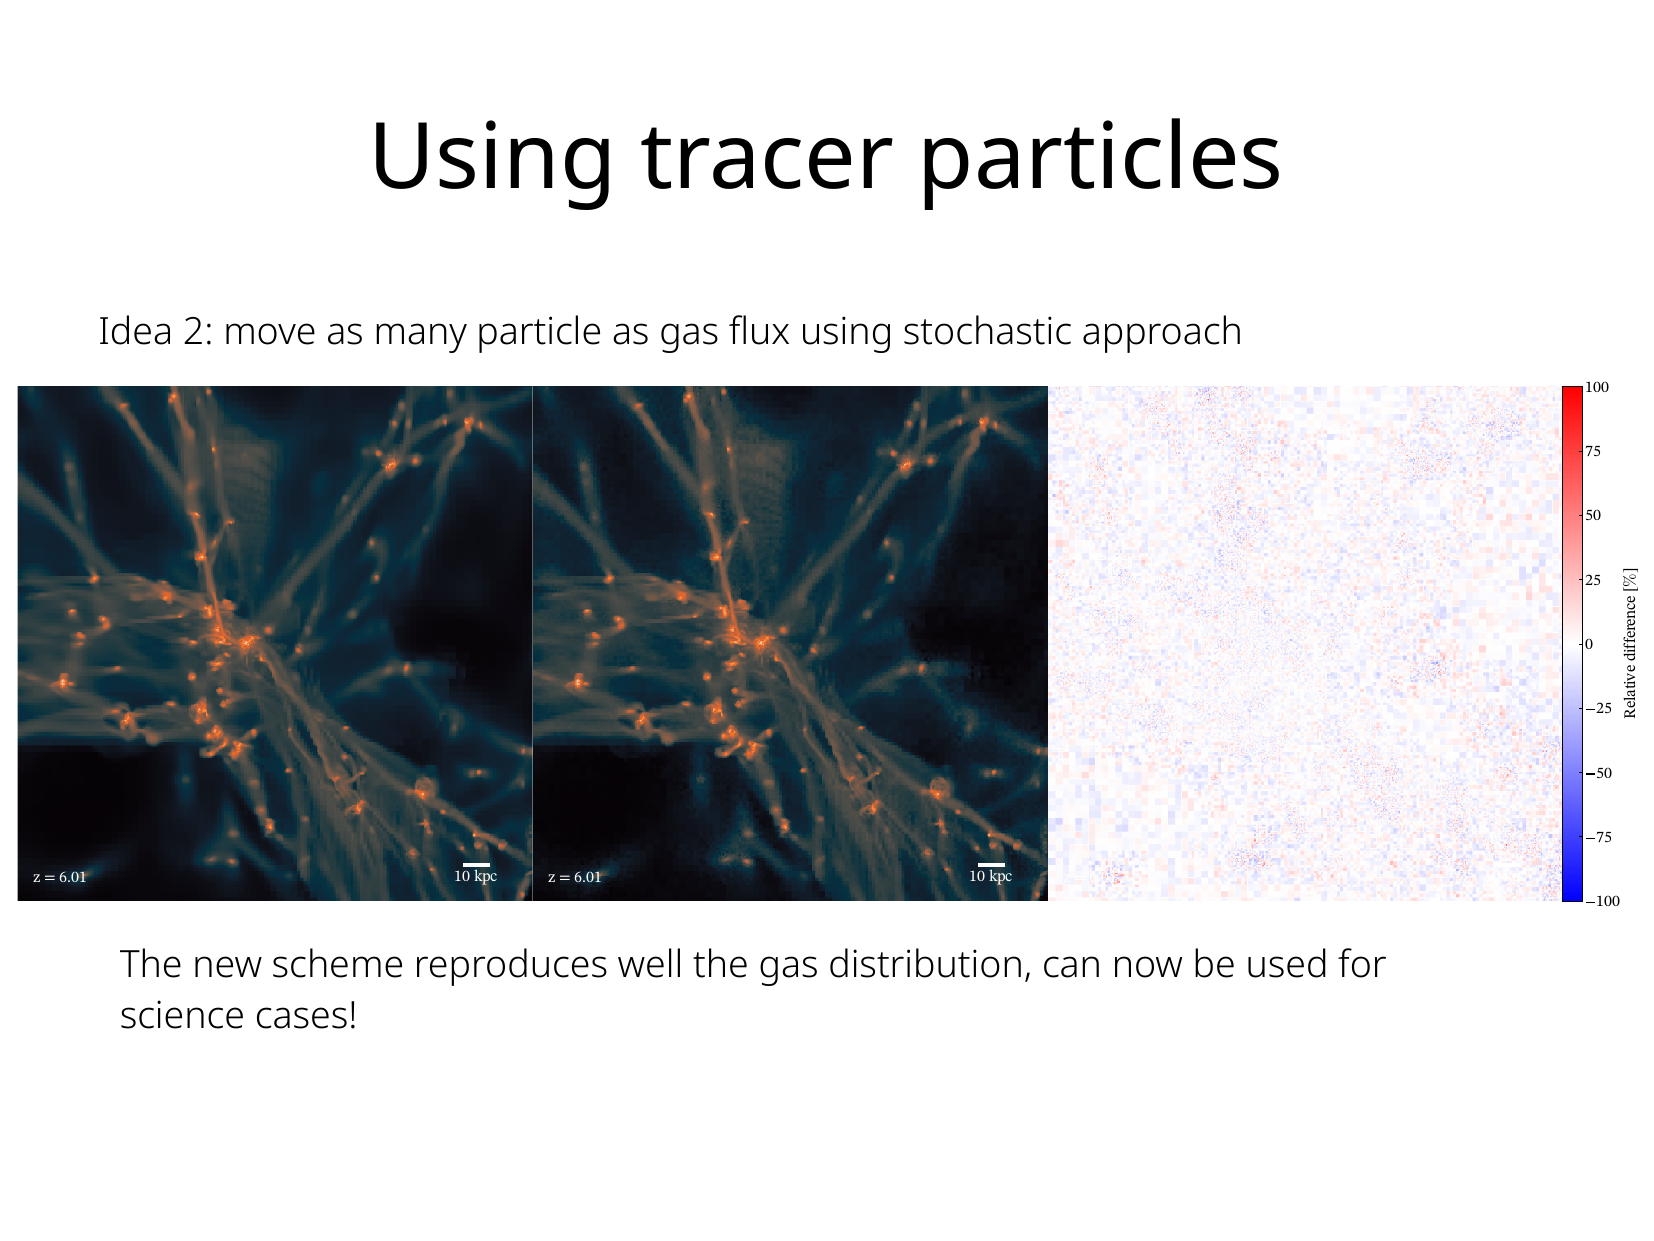

# Using tracer particles
Idea 1: advect tracers with (interpolated gas velocity)
Idea 2: move as many particle as gas flux using stochastic approach
Problems: 	it only takes into account advection, not diffusion!
			what about stars? SMBH? Dust formation?
The new scheme reproduces well the gas distribution, can now be used for science cases!